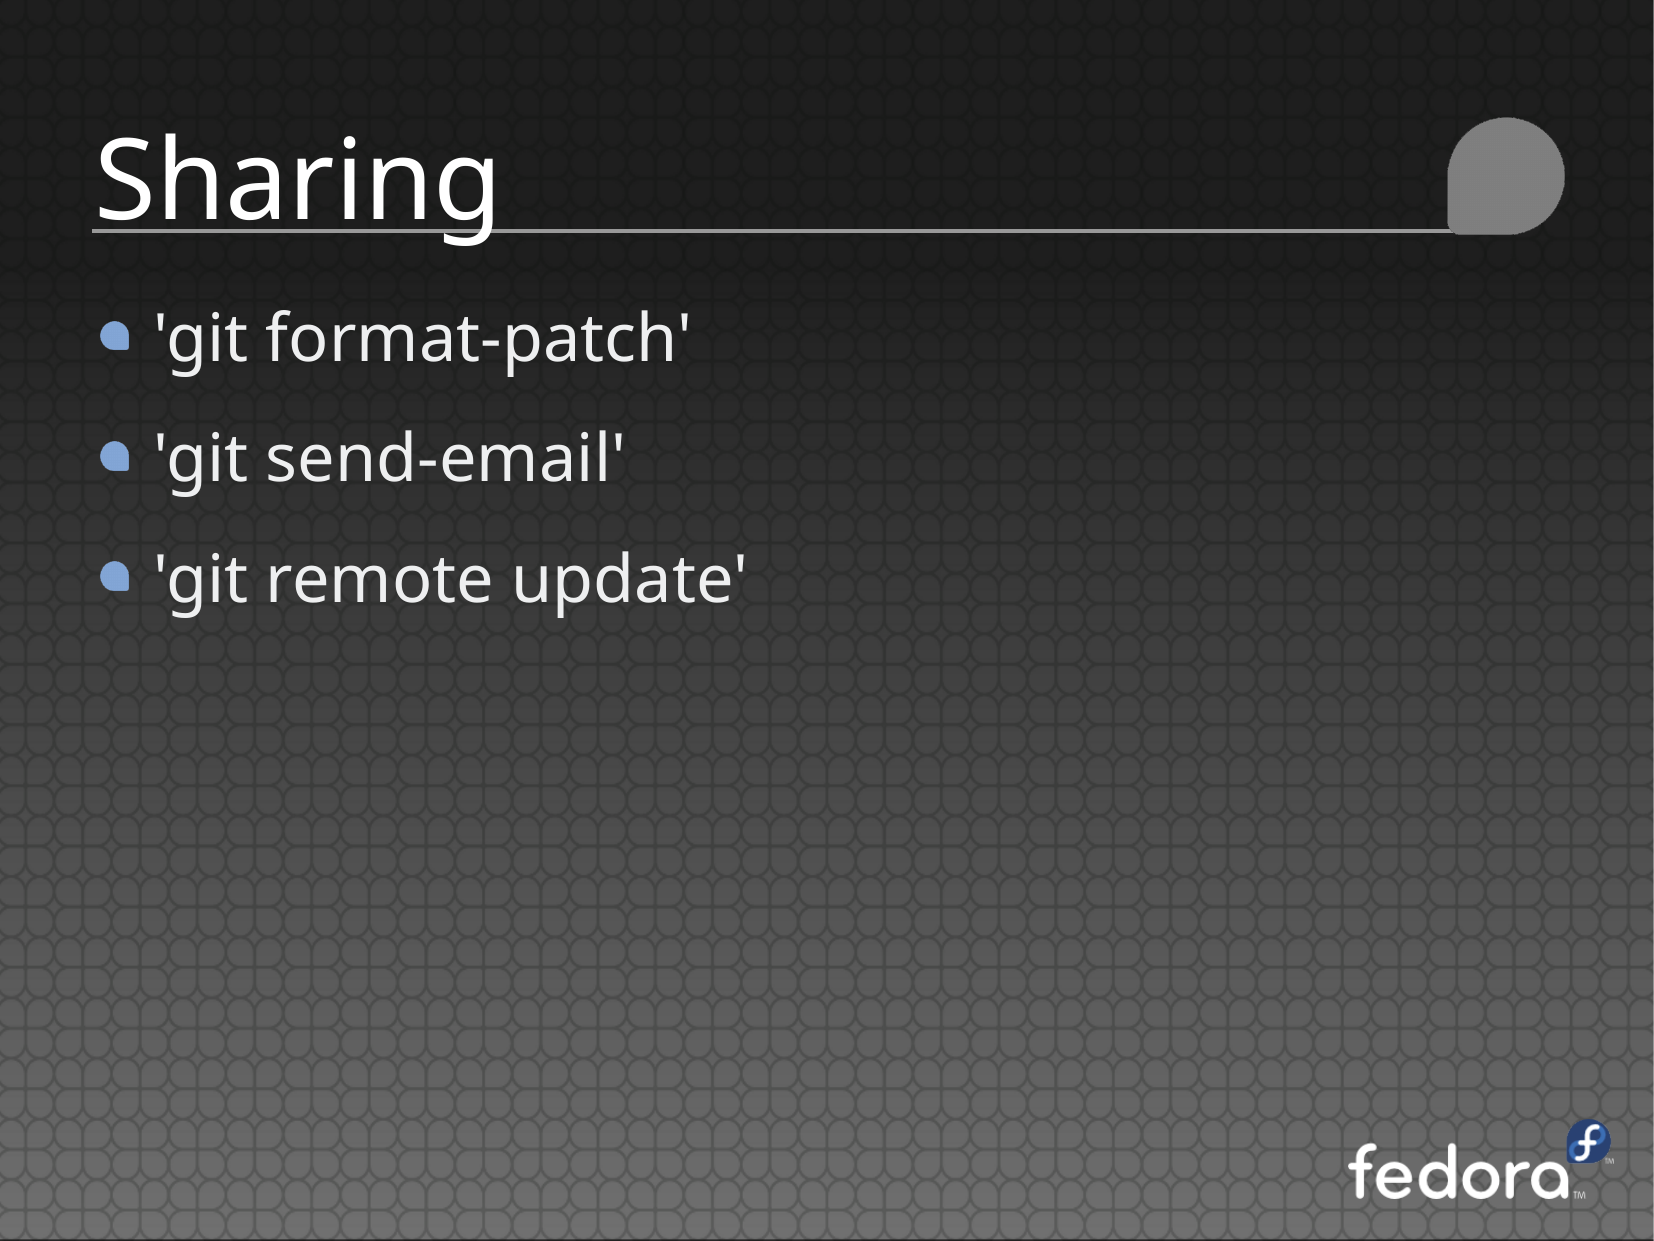

Sharing
# 'git format-patch'
'git send-email'
'git remote update'